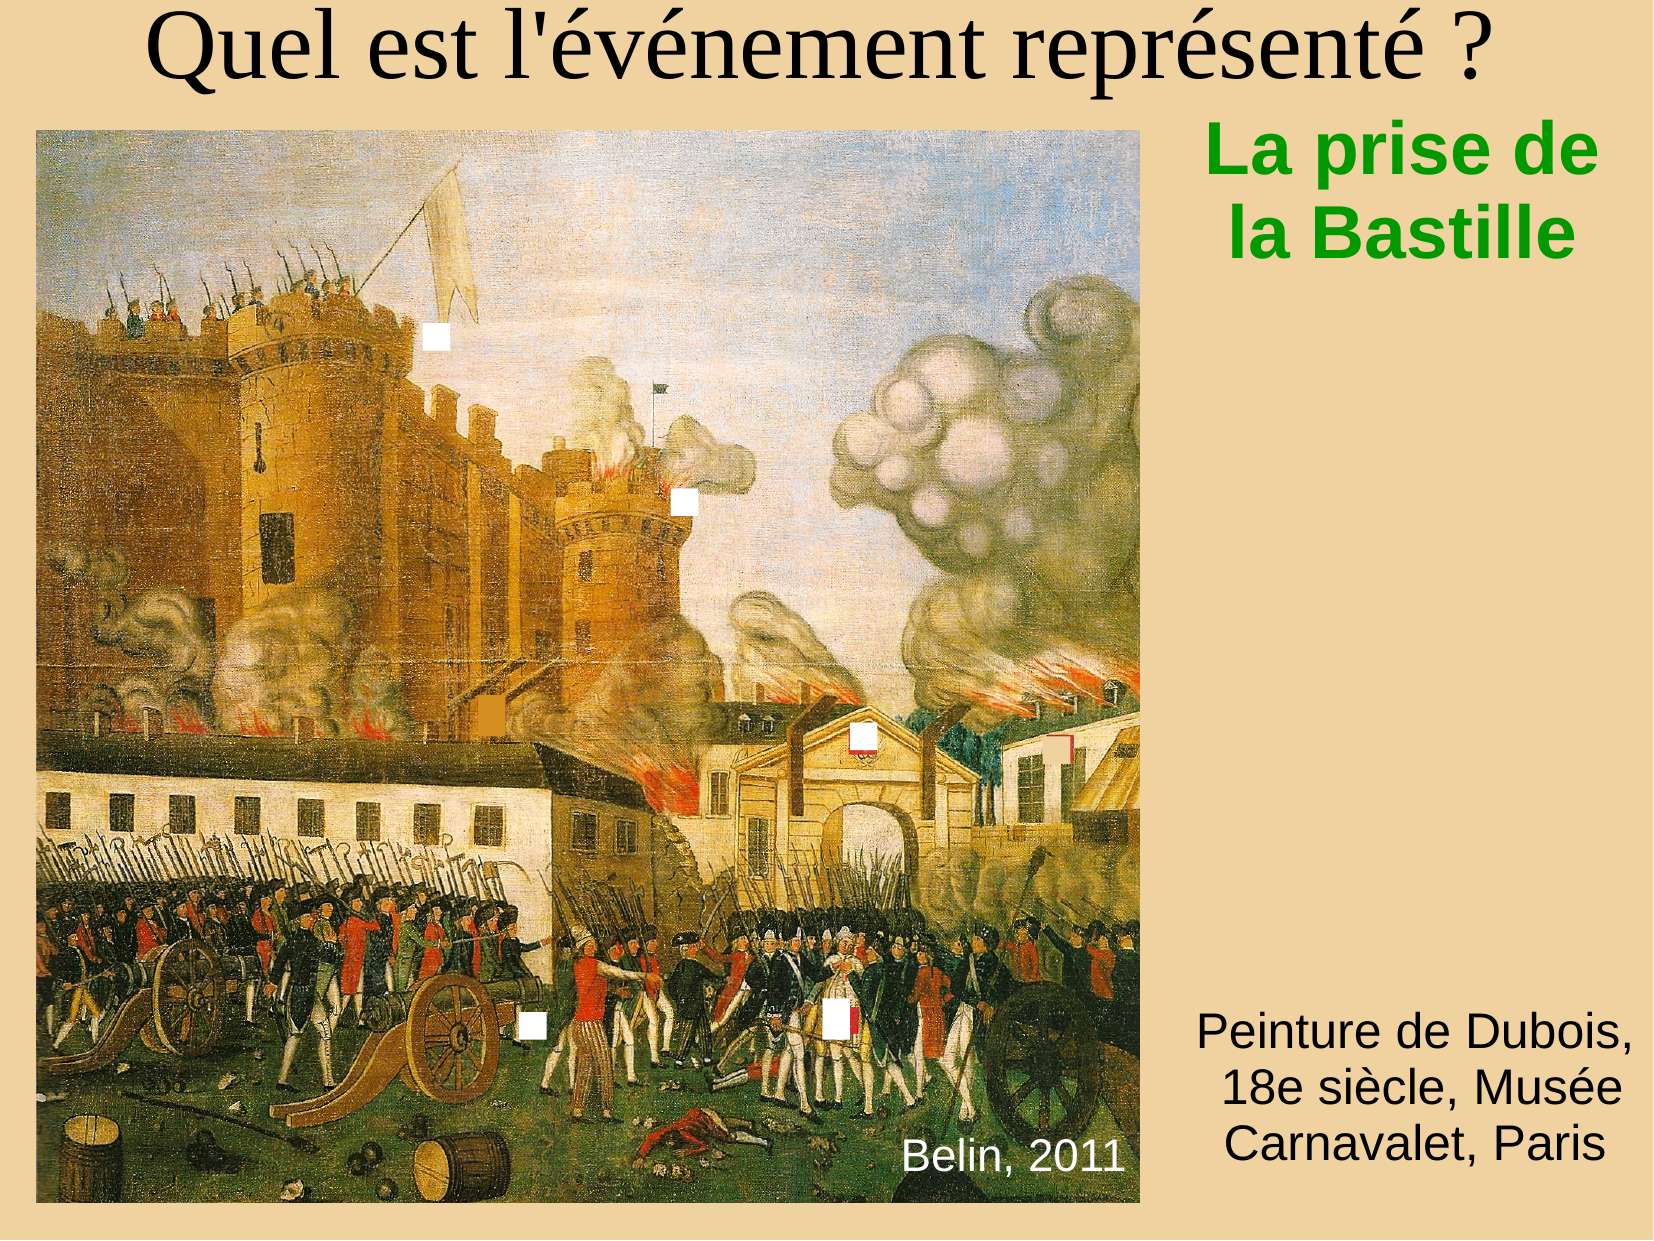

# Quel est l'événement représenté ?
La prise de la Bastille
Peinture de Dubois,
 18e siècle, Musée Carnavalet, Paris
Belin, 2011